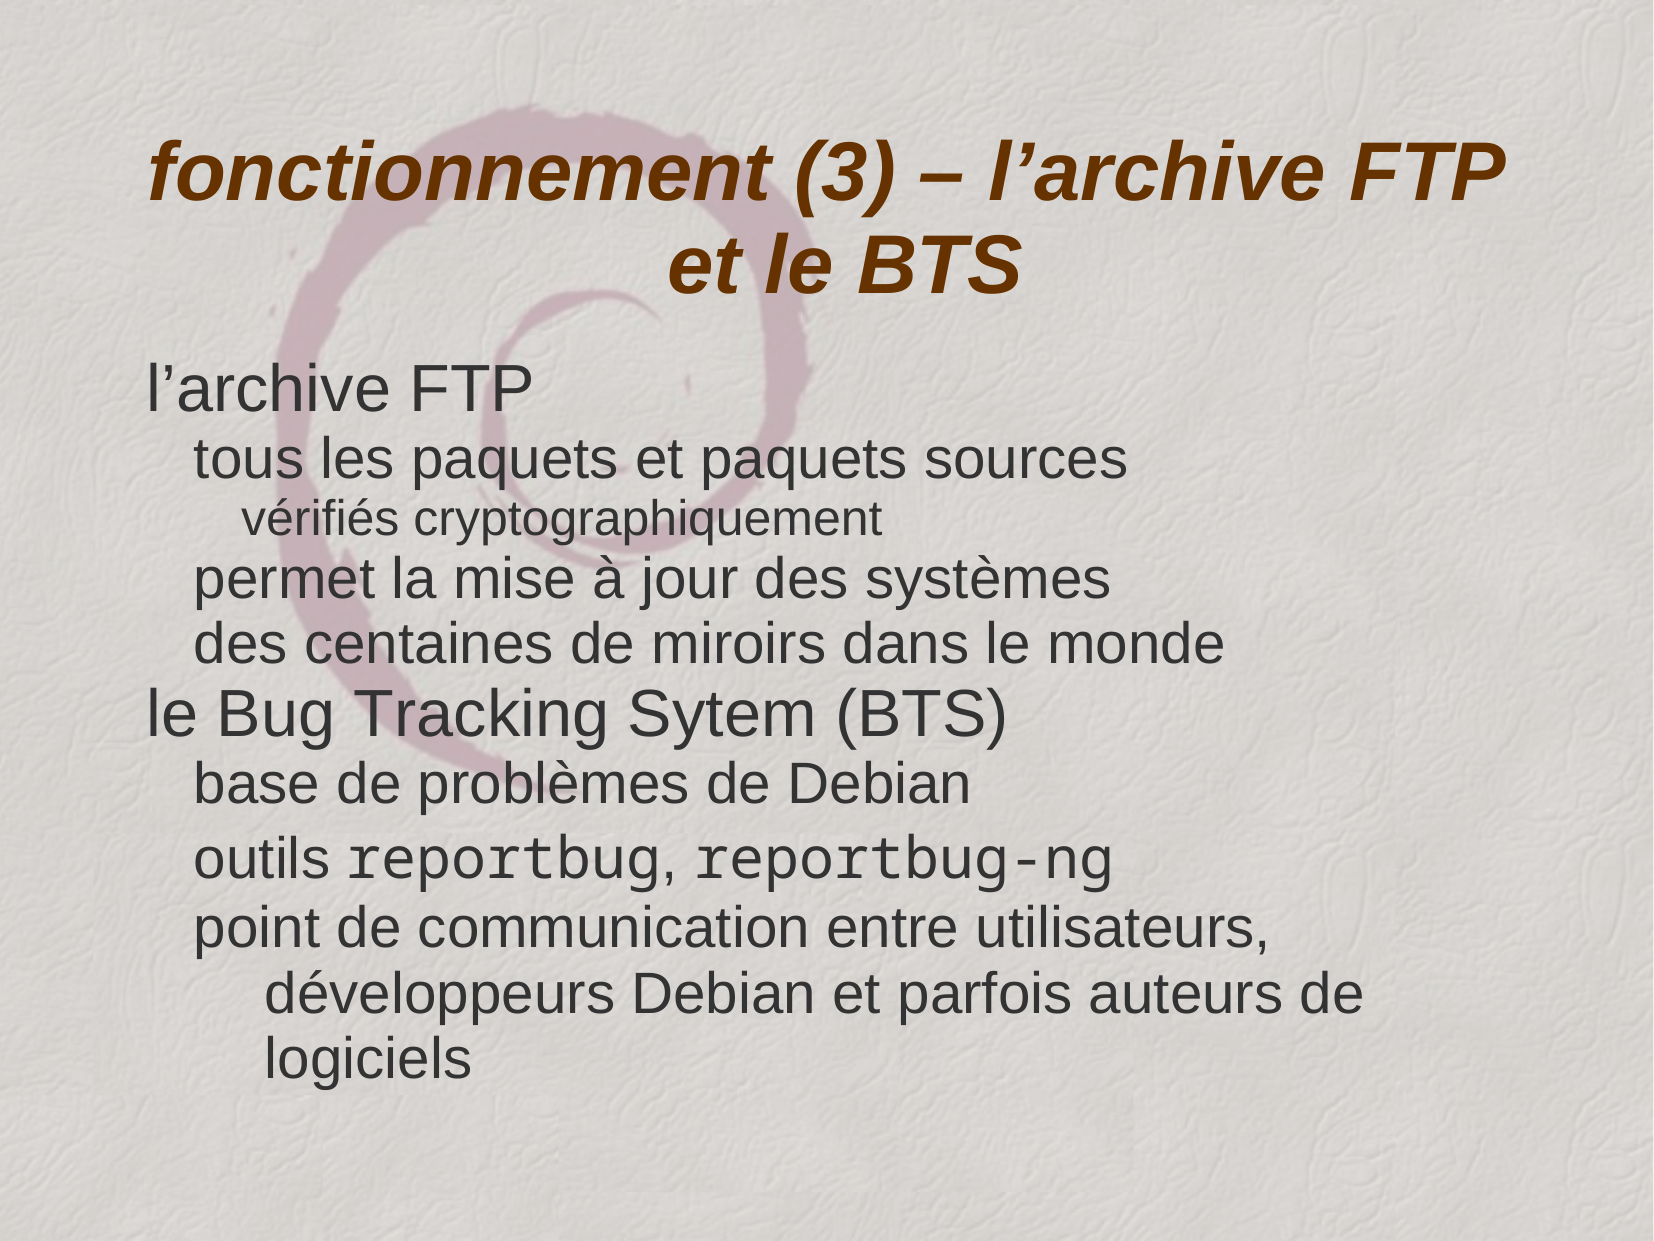

# fonctionnement (3) – l’archive FTP et le BTS
l’archive FTP
tous les paquets et paquets sources
vérifiés cryptographiquement
permet la mise à jour des systèmes
des centaines de miroirs dans le monde
le Bug Tracking Sytem (BTS)
base de problèmes de Debian
outils reportbug, reportbug-ng
point de communication entre utilisateurs, développeurs Debian et parfois auteurs de logiciels